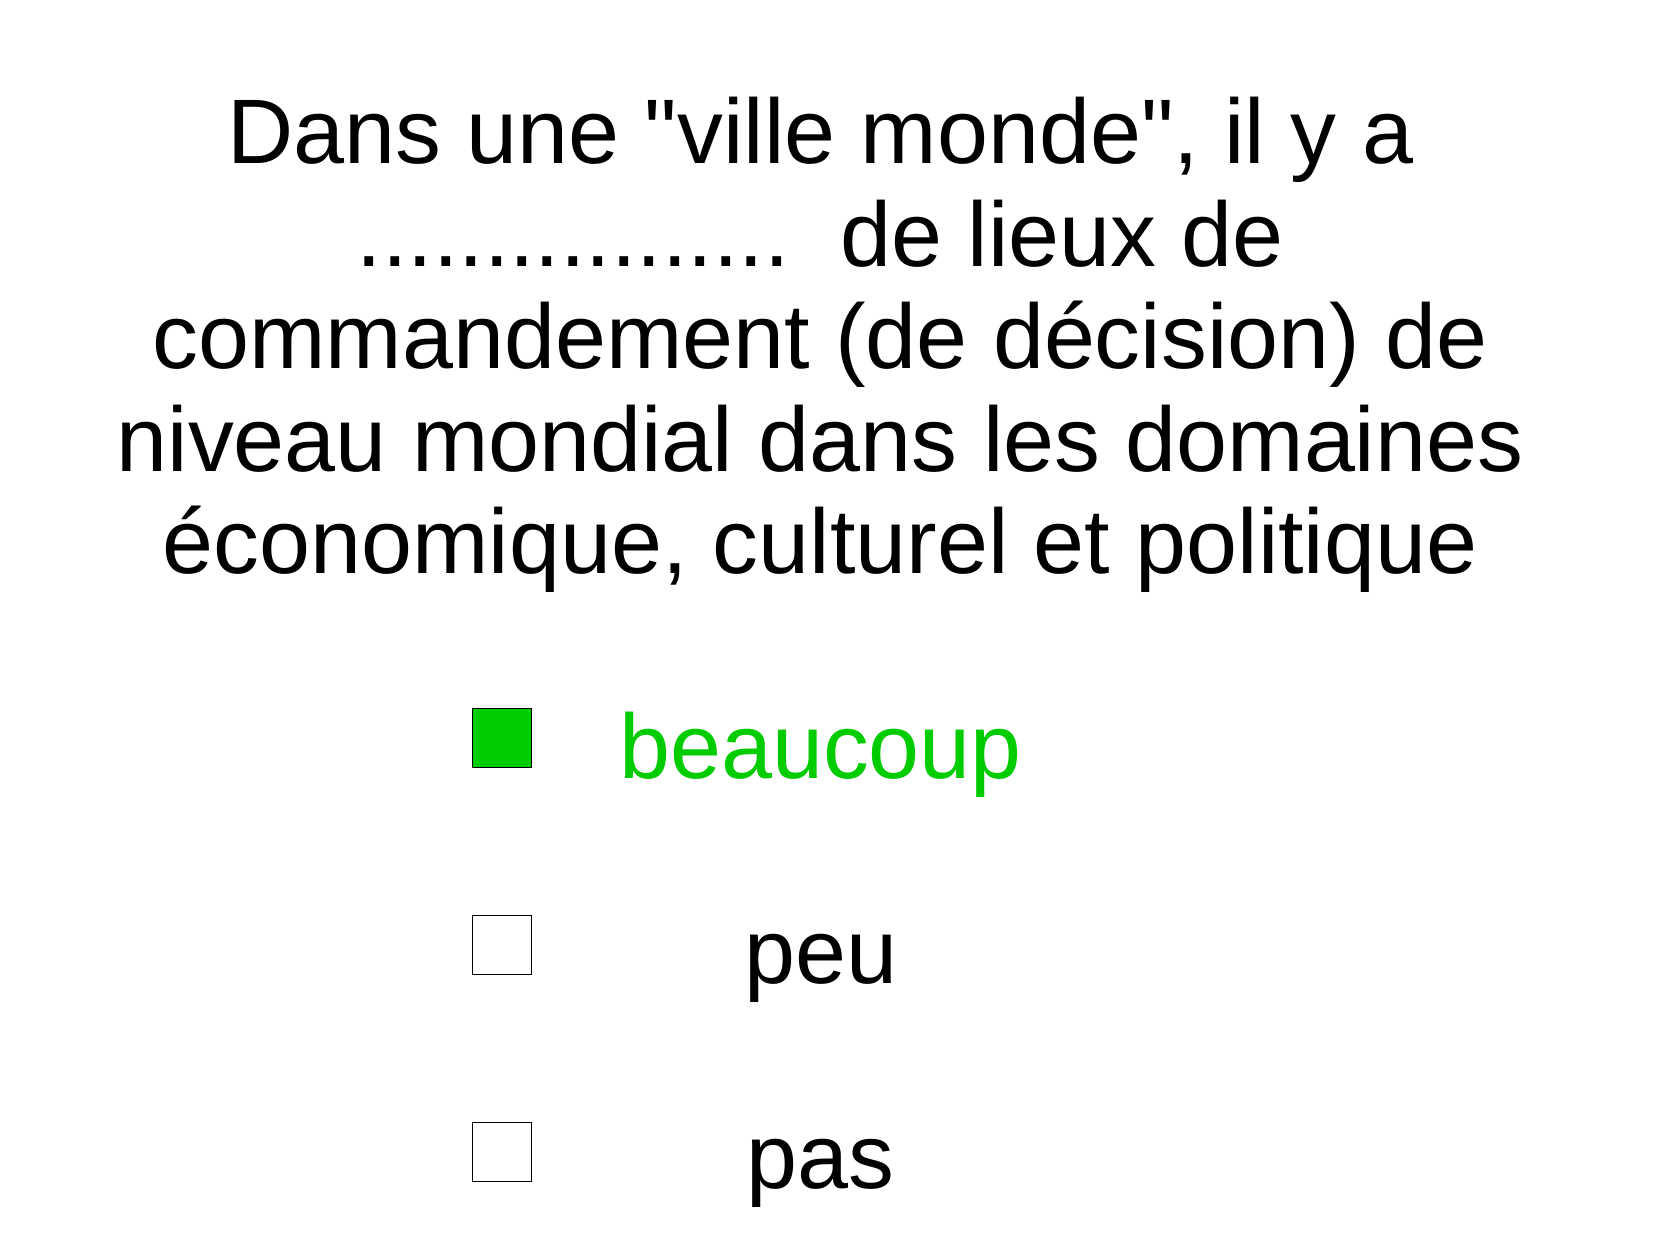

# Dans une "ville monde", il y a ................. de lieux de commandement (de décision) de niveau mondial dans les domaines économique, culturel et politique beaucoup peu pas